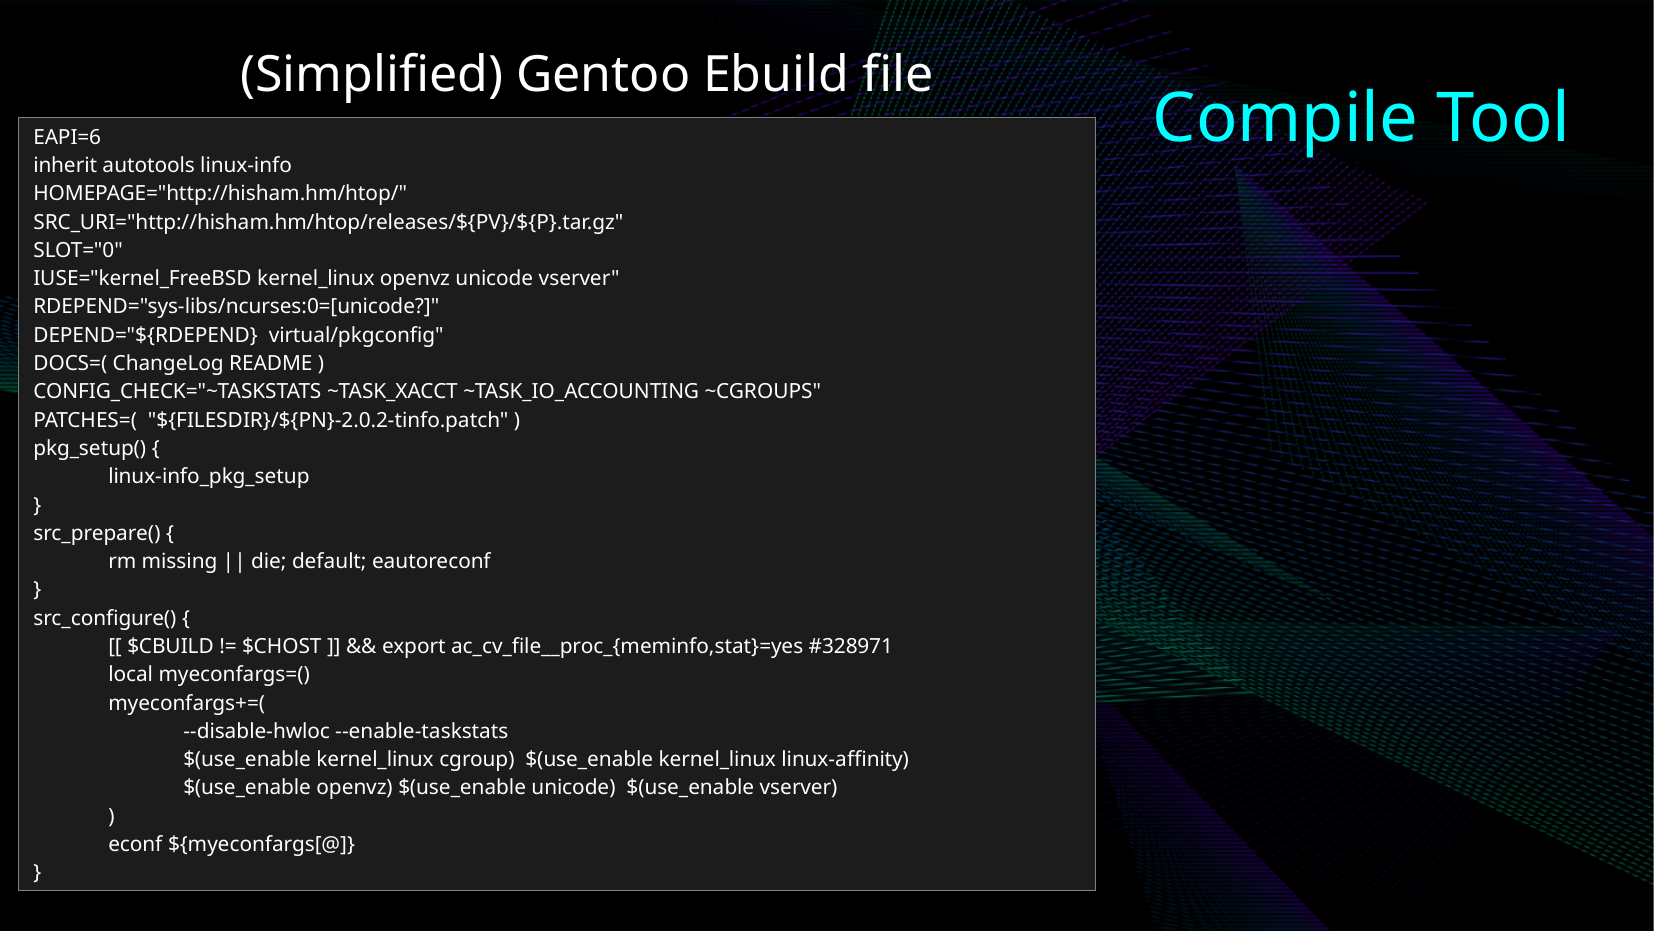

# Compile Tool
(Simplified) Gentoo Ebuild file
EAPI=6
inherit autotools linux-info
HOMEPAGE="http://hisham.hm/htop/"
SRC_URI="http://hisham.hm/htop/releases/${PV}/${P}.tar.gz"
SLOT="0"
IUSE="kernel_FreeBSD kernel_linux openvz unicode vserver"
RDEPEND="sys-libs/ncurses:0=[unicode?]"
DEPEND="${RDEPEND} virtual/pkgconfig"
DOCS=( ChangeLog README )
CONFIG_CHECK="~TASKSTATS ~TASK_XACCT ~TASK_IO_ACCOUNTING ~CGROUPS"
PATCHES=( "${FILESDIR}/${PN}-2.0.2-tinfo.patch" )
pkg_setup() {
	linux-info_pkg_setup
}
src_prepare() {
	rm missing || die; default; eautoreconf
}
src_configure() {
	[[ $CBUILD != $CHOST ]] && export ac_cv_file__proc_{meminfo,stat}=yes #328971
	local myeconfargs=()
	myeconfargs+=(
		--disable-hwloc --enable-taskstats
		$(use_enable kernel_linux cgroup) $(use_enable kernel_linux linux-affinity)
		$(use_enable openvz) $(use_enable unicode) $(use_enable vserver)
	)
	econf ${myeconfargs[@]}
}